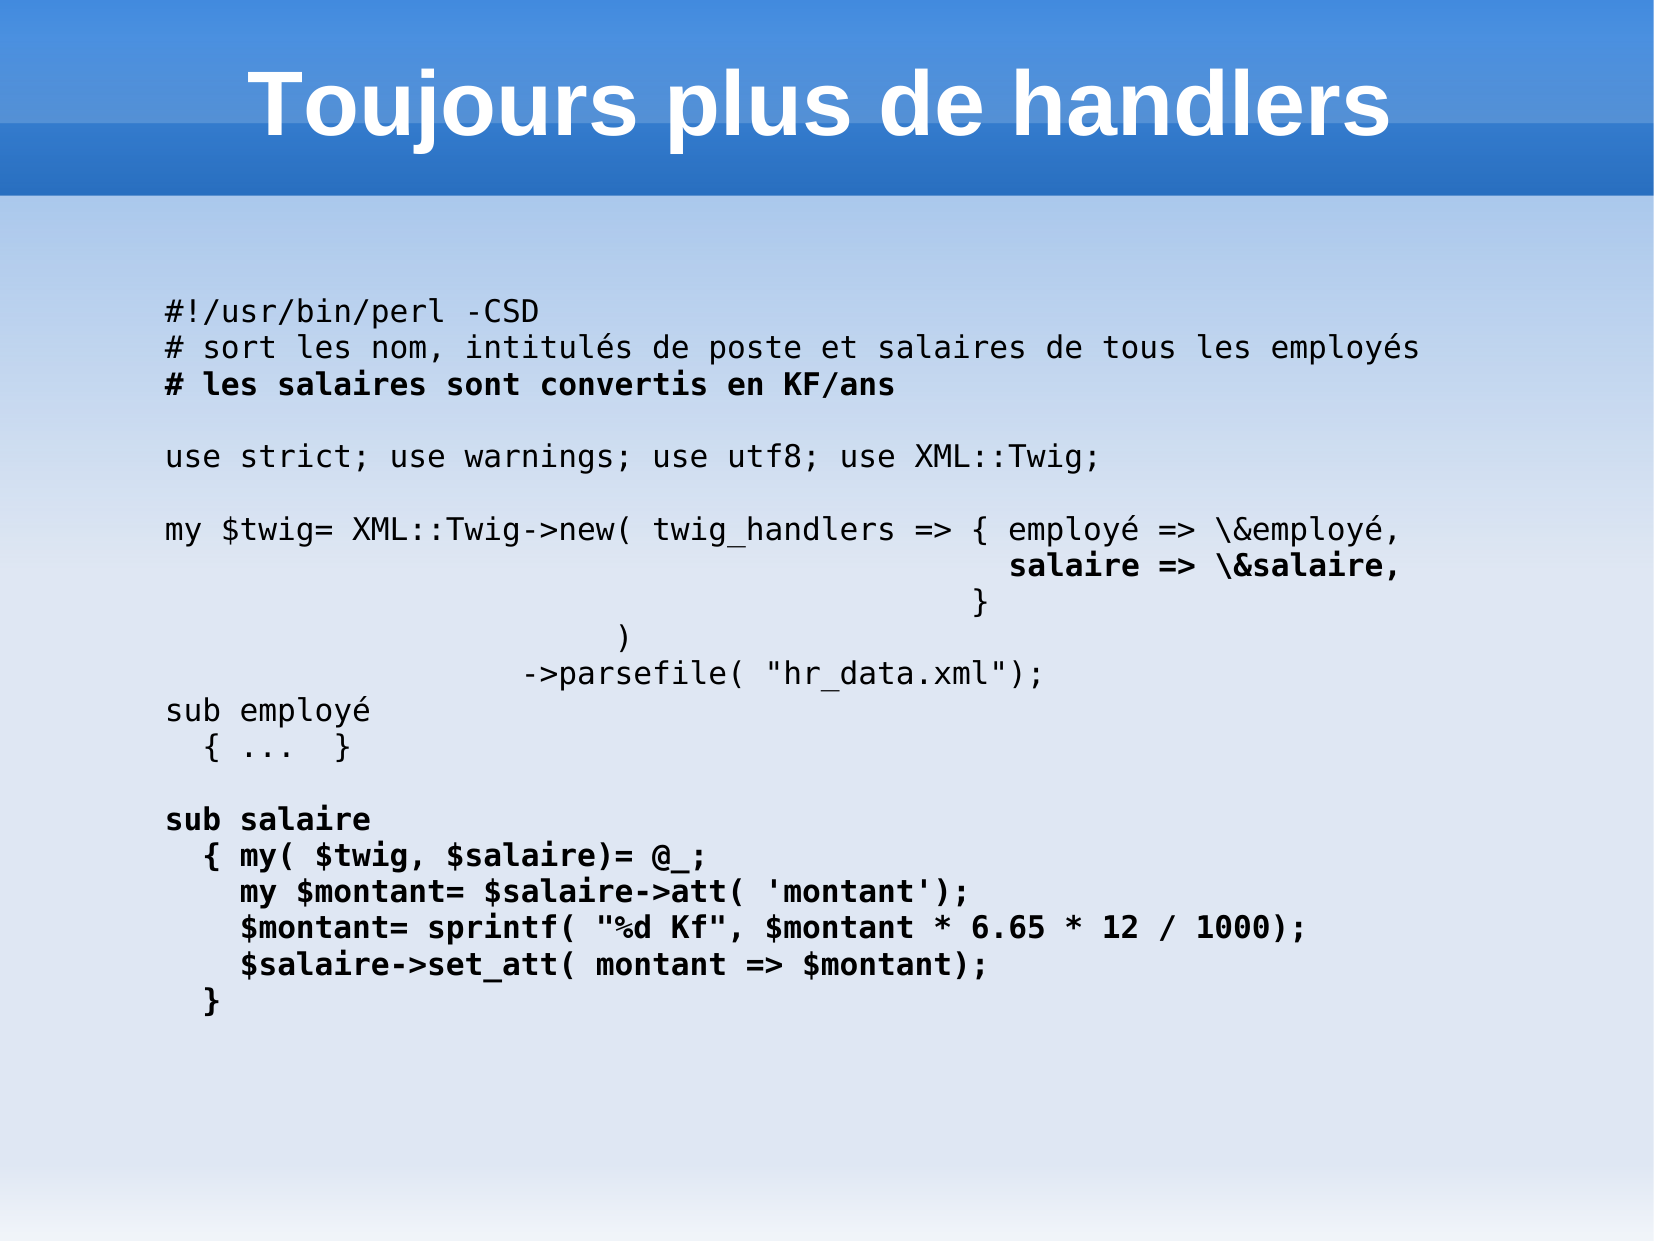

# Toujours plus de handlers
#!/usr/bin/perl -CSD
# sort les nom, intitulés de poste et salaires de tous les employés
# les salaires sont convertis en KF/ans
use strict; use warnings; use utf8; use XML::Twig;
my $twig= XML::Twig->new( twig_handlers => { employé => \&employé,
 salaire => \&salaire,
 }
 )
 ->parsefile( "hr_data.xml");
sub employé
 { ... }
sub salaire
 { my( $twig, $salaire)= @_;
 my $montant= $salaire->att( 'montant');
 $montant= sprintf( "%d Kf", $montant * 6.65 * 12 / 1000);
 $salaire->set_att( montant => $montant);
 }